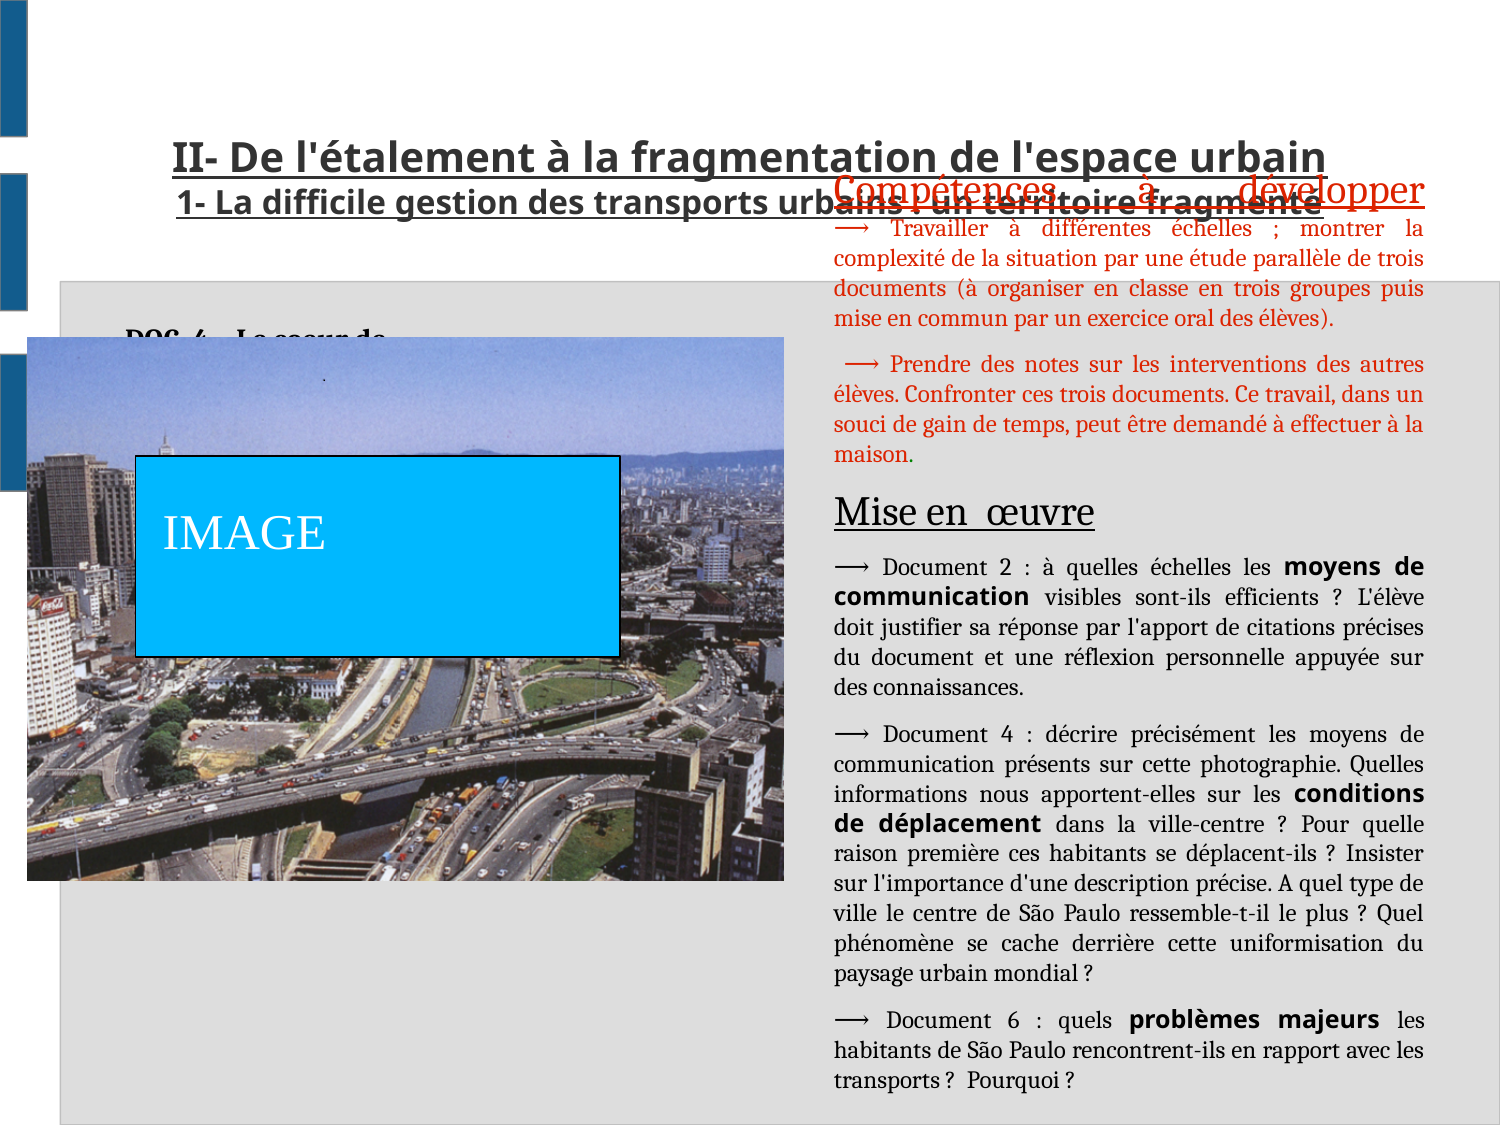

# II- De l'étalement à la fragmentation de l'espace urbain 1- La difficile gestion des transports urbains : un territoire fragmenté
Compétences à développer
⟶ Travailler à différentes échelles ; montrer la complexité de la situation par une étude parallèle de trois documents (à organiser en classe en trois groupes puis mise en commun par un exercice oral des élèves).
 ⟶ Prendre des notes sur les interventions des autres élèves. Confronter ces trois documents. Ce travail, dans un souci de gain de temps, peut être demandé à effectuer à la maison.
Mise en œuvre
⟶ Document 2 : à quelles échelles les moyens de communication visibles sont-ils efficients ? L'élève doit justifier sa réponse par l'apport de citations précises du document et une réflexion personnelle appuyée sur des connaissances.
⟶ Document 4 : décrire précisément les moyens de communication présents sur cette photographie. Quelles informations nous apportent-elles sur les conditions de déplacement dans la ville-centre ? Pour quelle raison première ces habitants se déplacent-ils ? Insister sur l'importance d'une description précise. A quel type de ville le centre de São Paulo ressemble-t-il le plus ? Quel phénomène se cache derrière cette uniformisation du paysage urbain mondial ?
⟶ Document 6 : quels problèmes majeurs les habitants de São Paulo rencontrent-ils en rapport avec les transports ? Pourquoi ?
DOC. 4 – Le coeur de la ville et le centre des affaires
IMAGE